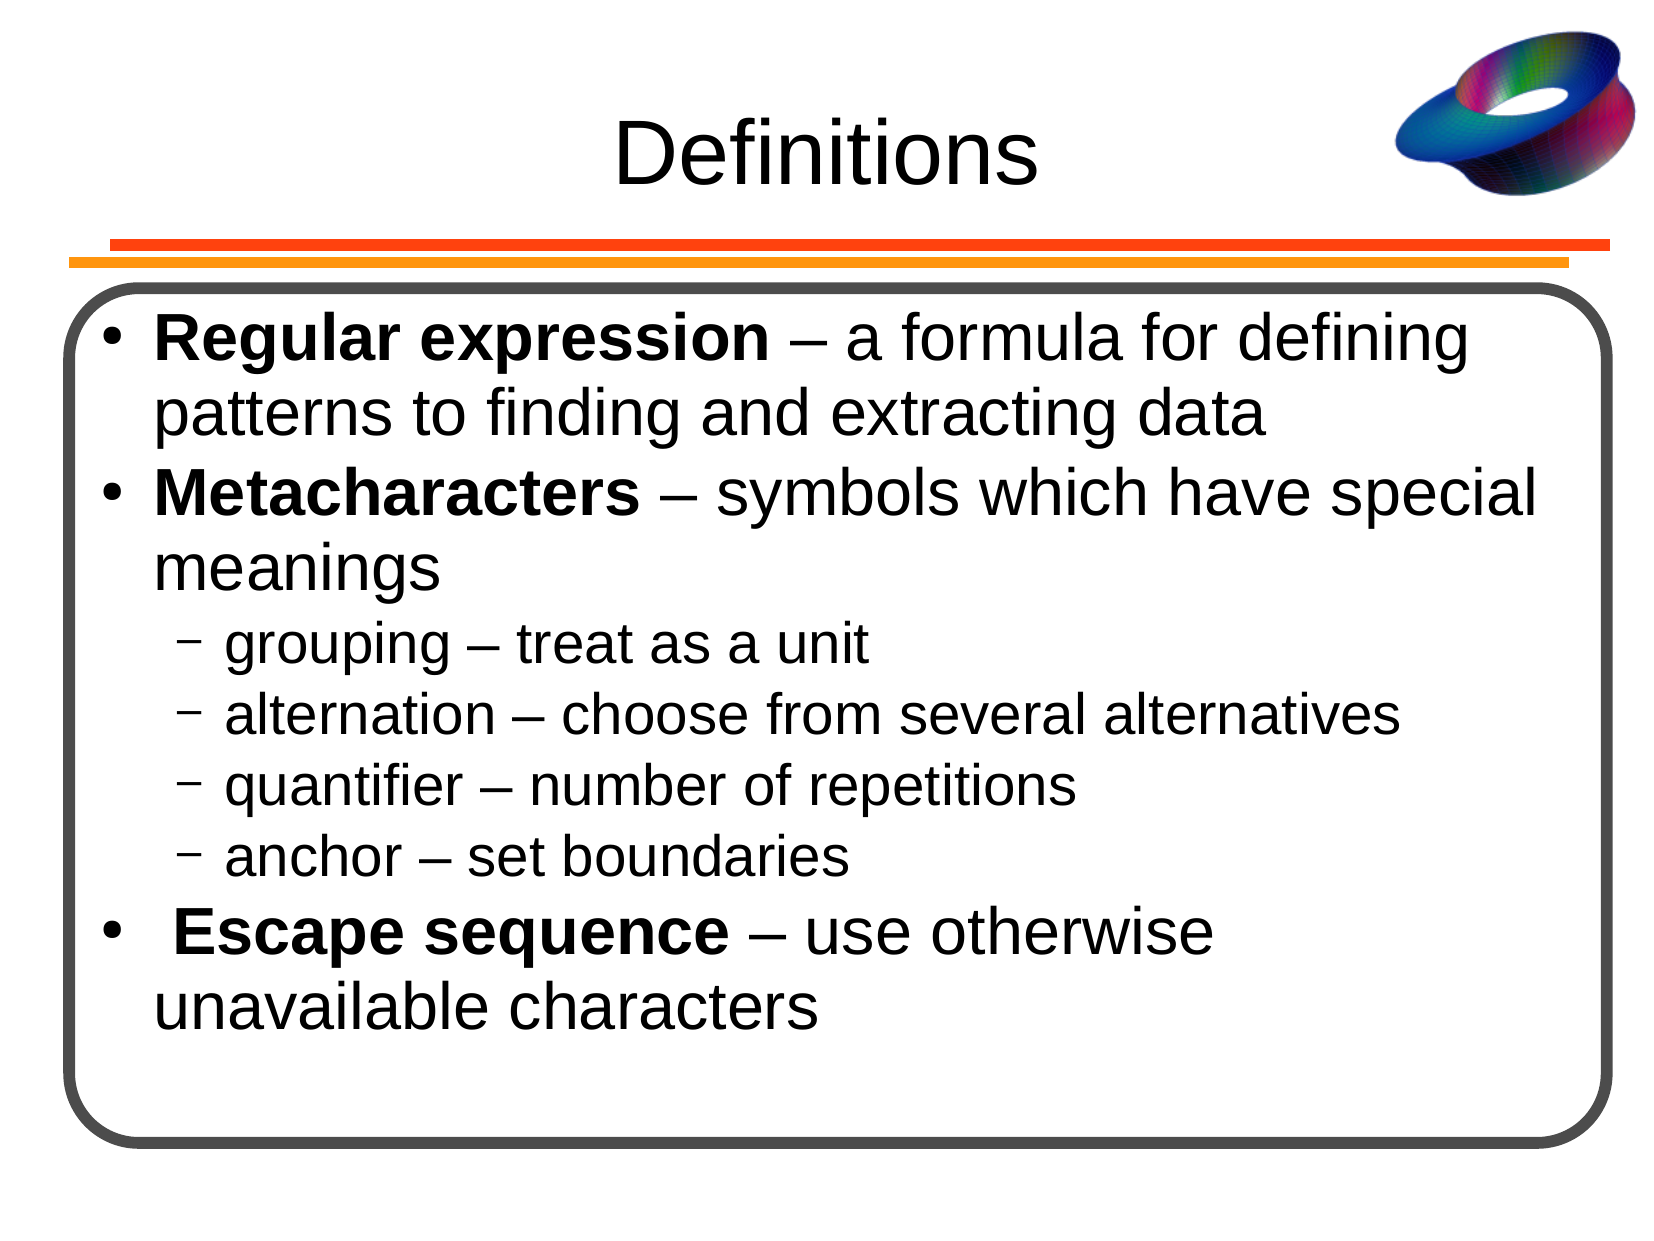

# Definitions
Regular expression – a formula for defining patterns to finding and extracting data
Metacharacters – symbols which have special meanings
grouping – treat as a unit
alternation – choose from several alternatives
quantifier – number of repetitions
anchor – set boundaries
 Escape sequence – use otherwise unavailable characters